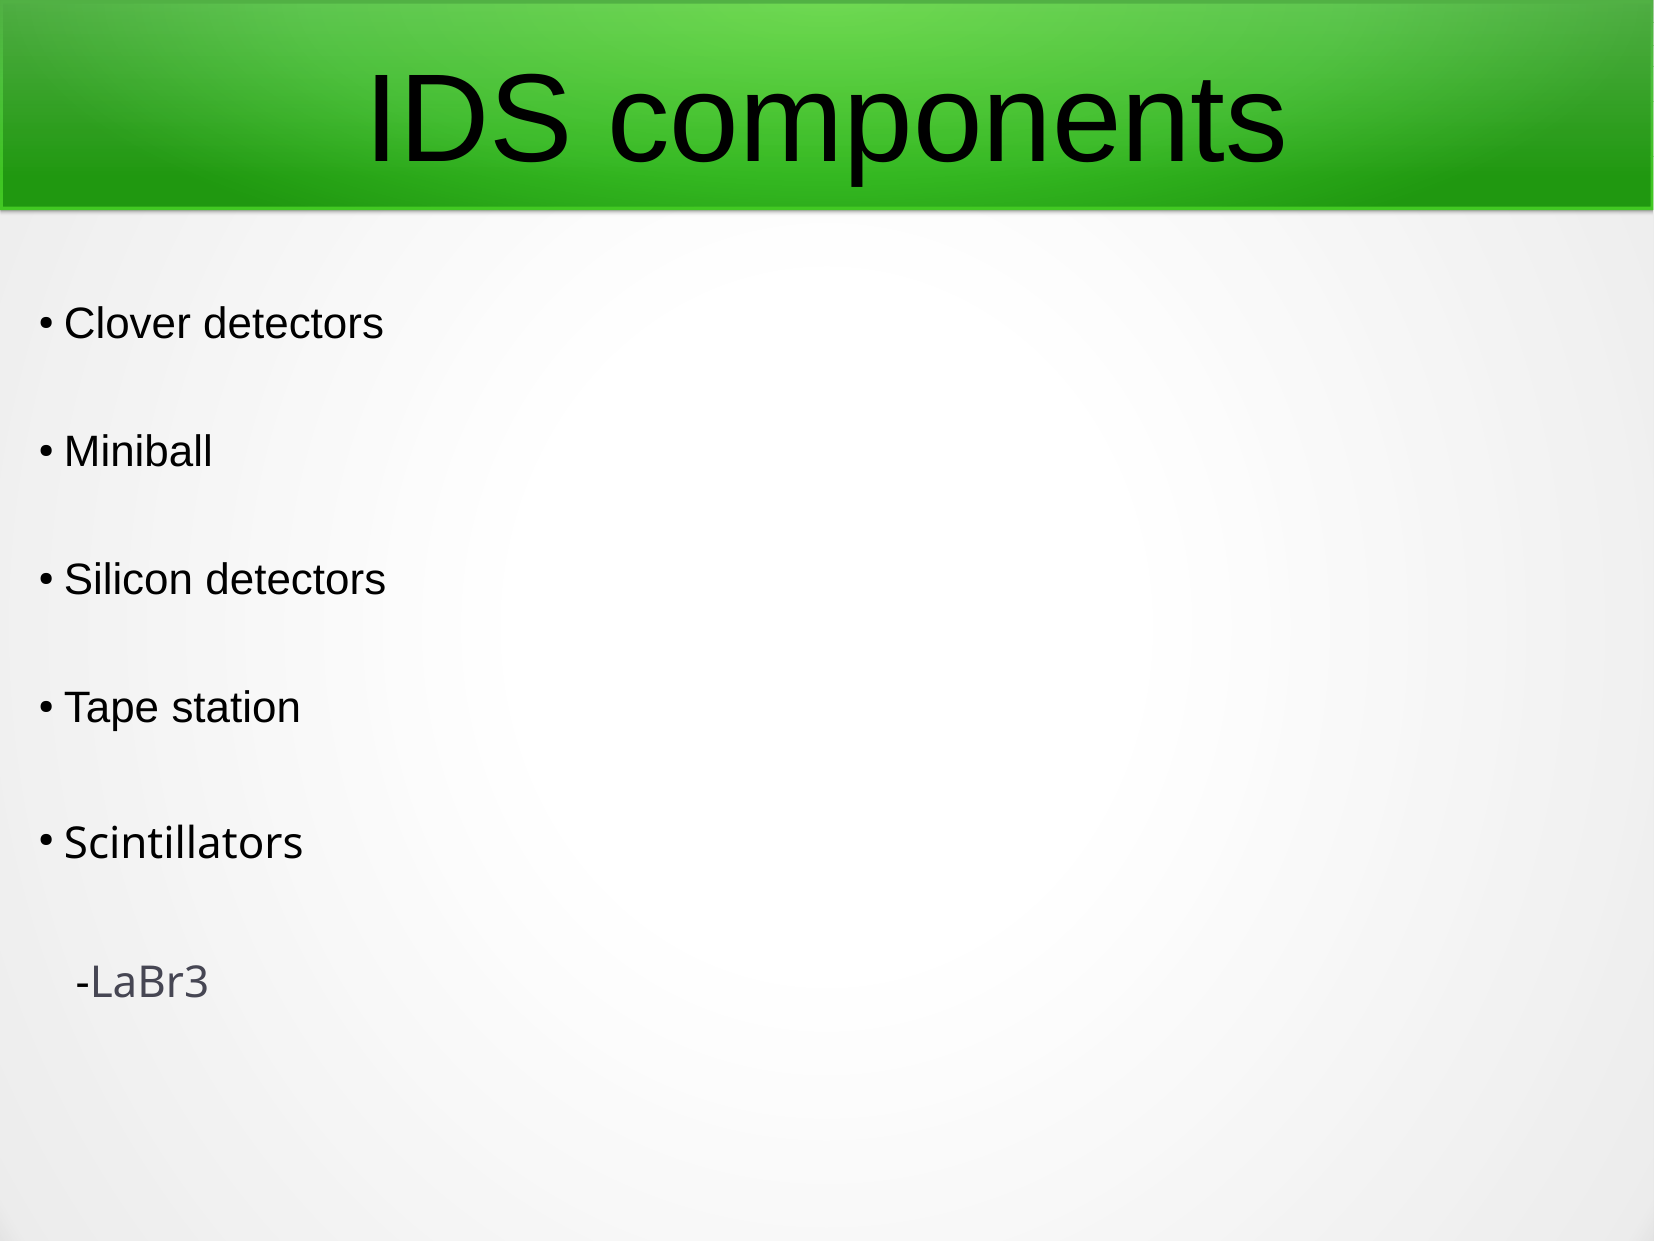

# IDS components
Clover detectors
Miniball
Silicon detectors
Tape station
Scintillators
 -LaBr3